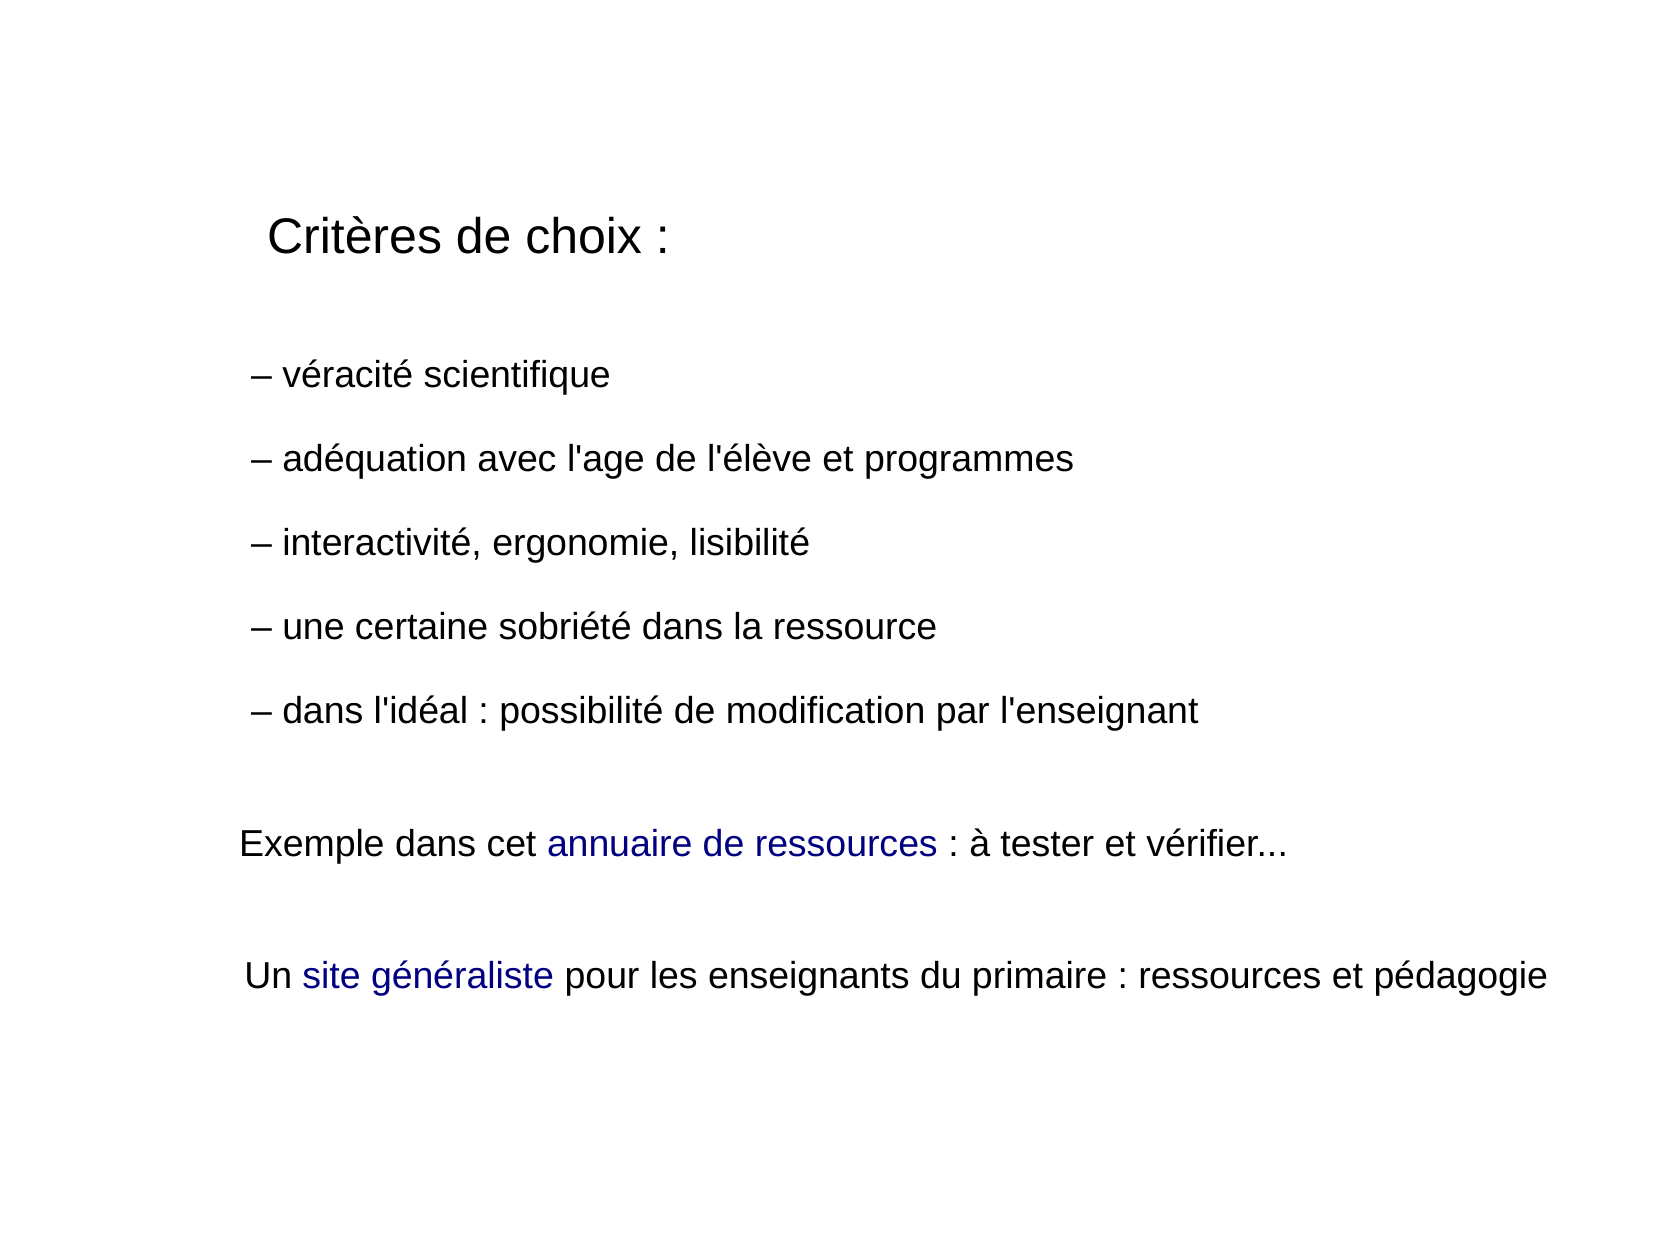

Critères de choix :
– véracité scientifique
– adéquation avec l'age de l'élève et programmes
– interactivité, ergonomie, lisibilité
– une certaine sobriété dans la ressource
– dans l'idéal : possibilité de modification par l'enseignant
Exemple dans cet annuaire de ressources : à tester et vérifier...
Un site généraliste pour les enseignants du primaire : ressources et pédagogie